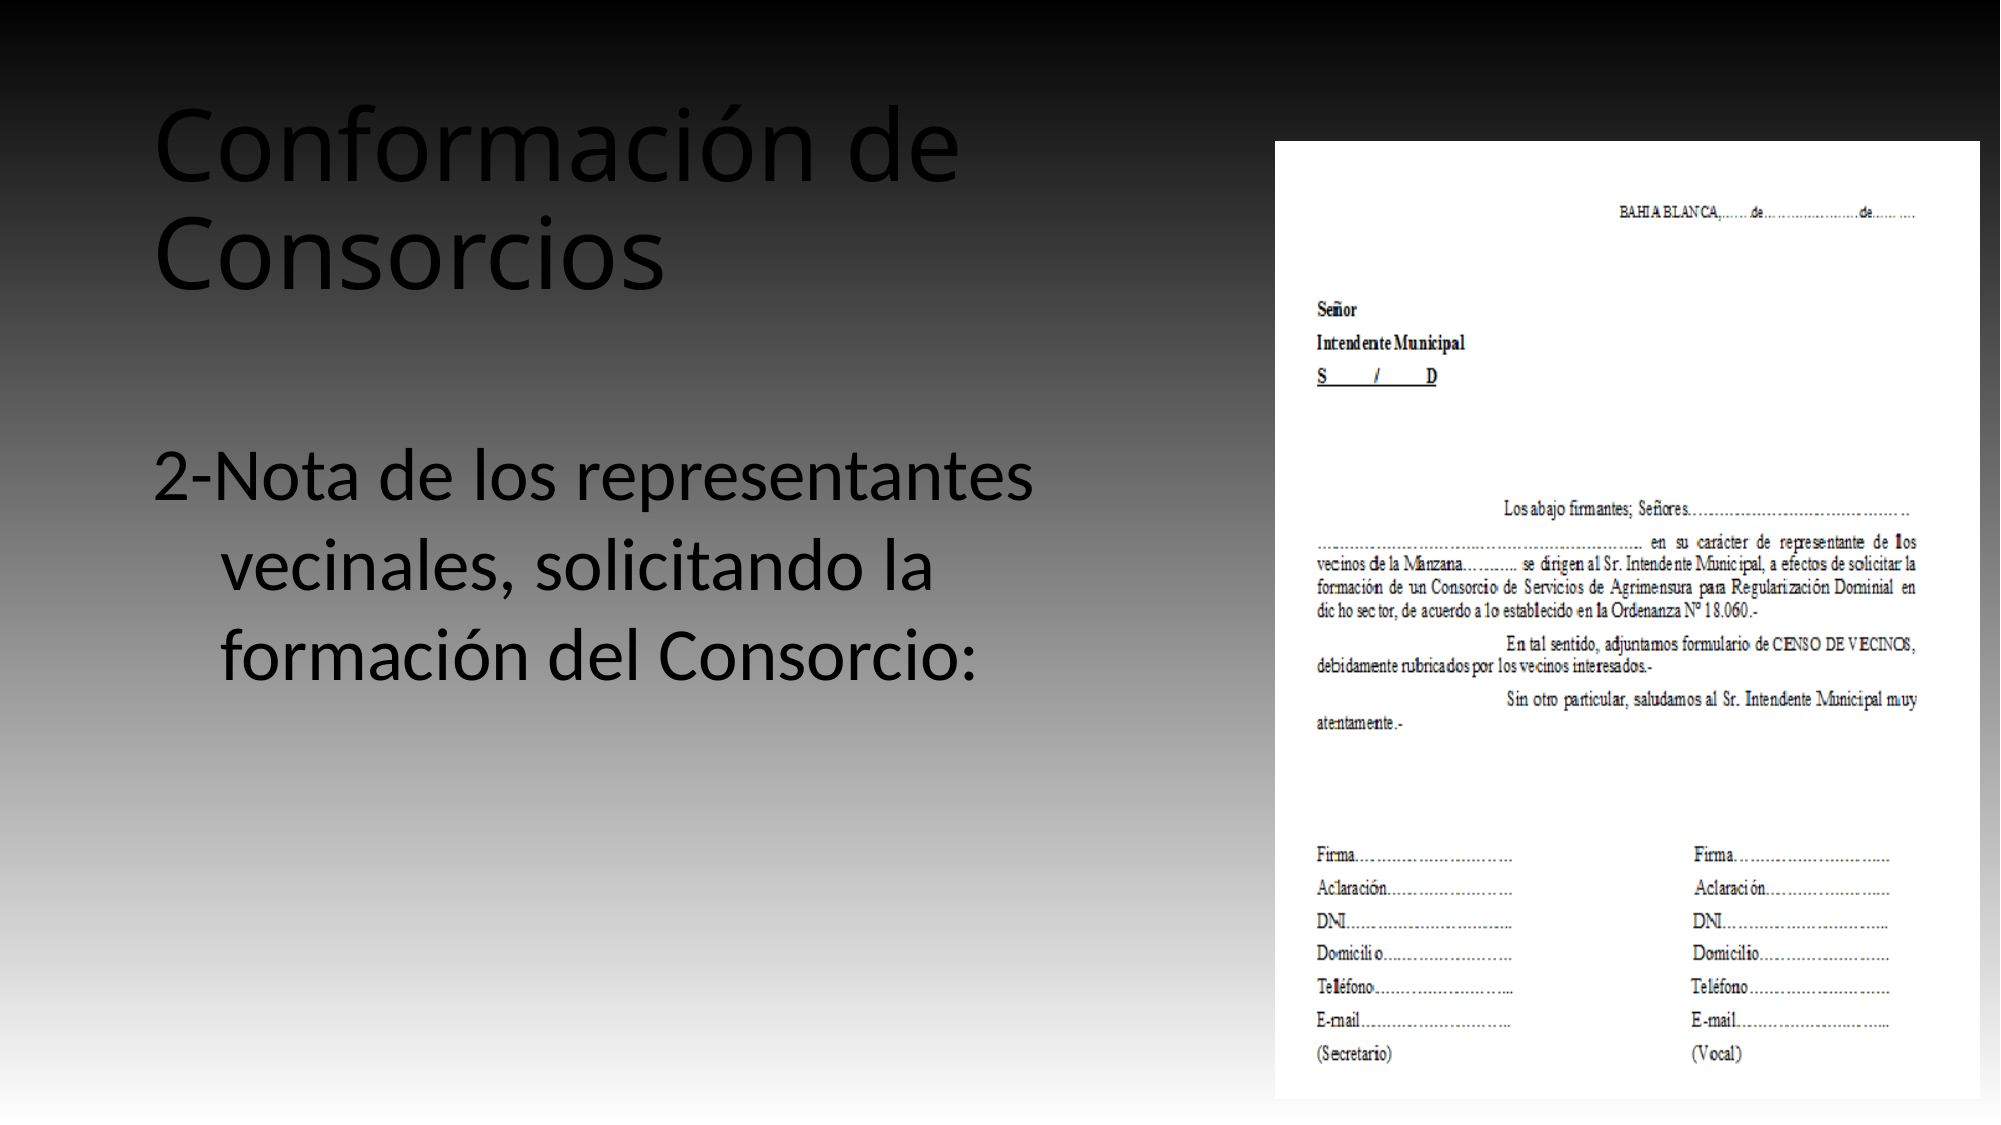

# Conformación de Consorcios
2-Nota de los representantes
 vecinales, solicitando la
 formación del Consorcio: